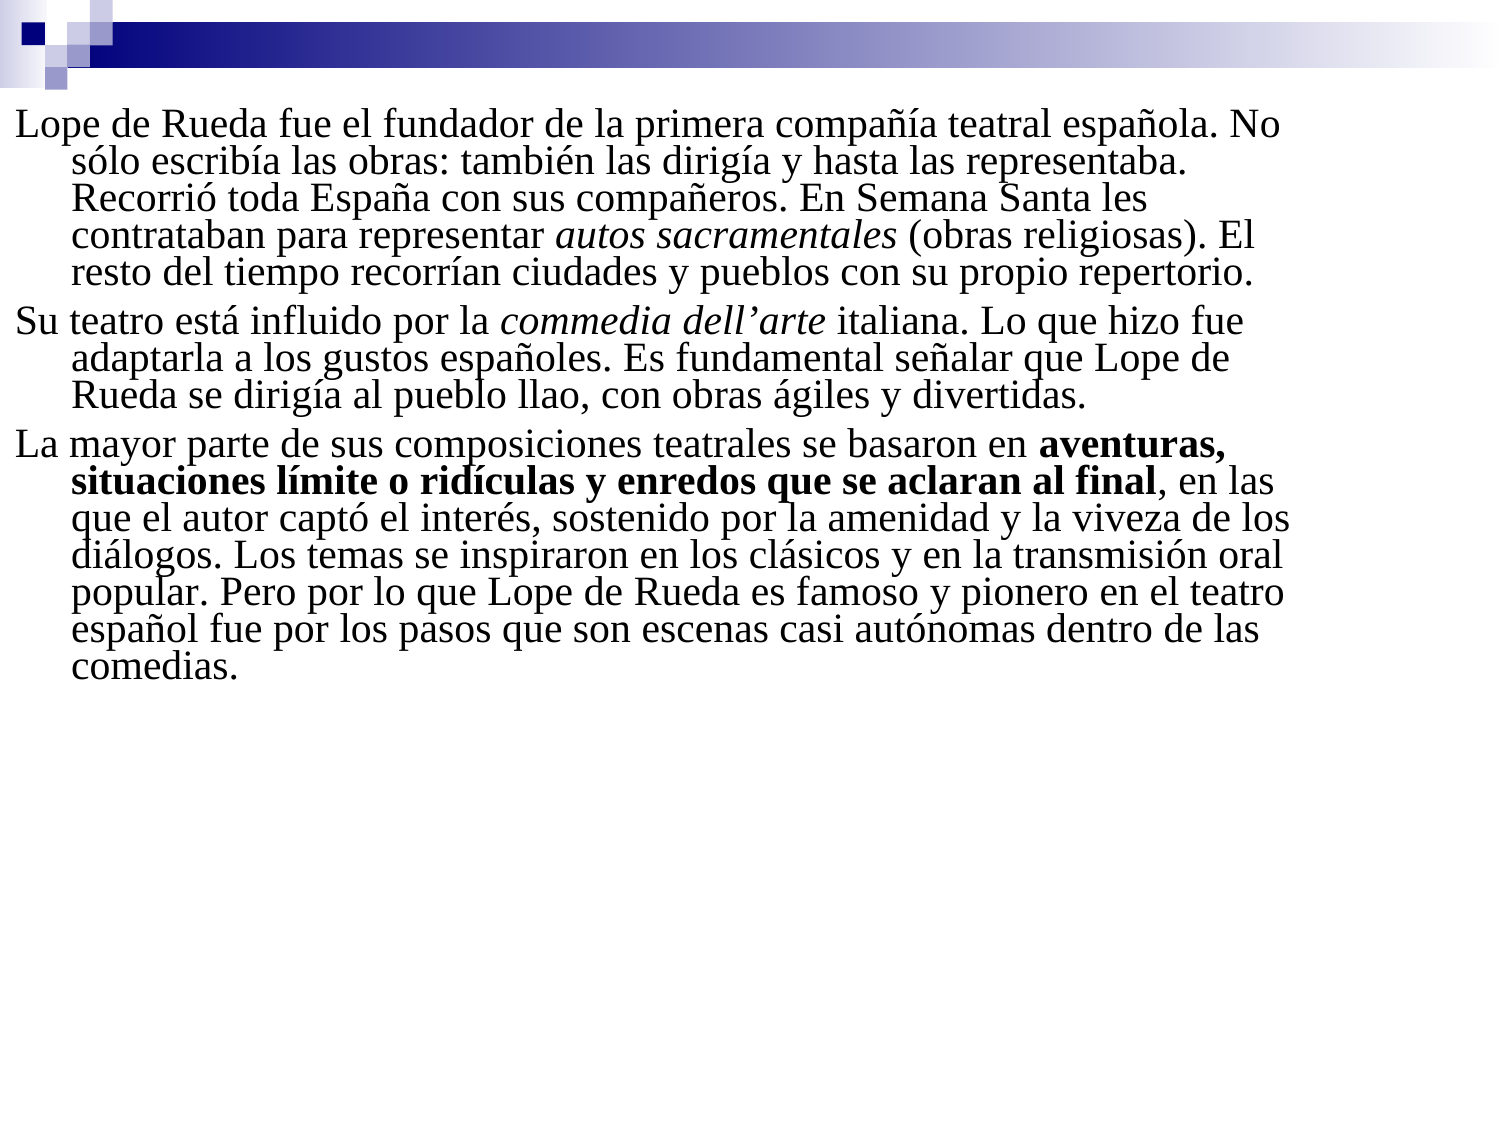

# Lope de Rueda fue el fundador de la primera compañía teatral española. No sólo escribía las obras: también las dirigía y hasta las representaba. Recorrió toda España con sus compañeros. En Semana Santa les contrataban para representar autos sacramentales (obras religiosas). El resto del tiempo recorrían ciudades y pueblos con su propio repertorio.
Su teatro está influido por la commedia dell’arte italiana. Lo que hizo fue adaptarla a los gustos españoles. Es fundamental señalar que Lope de Rueda se dirigía al pueblo llao, con obras ágiles y divertidas.
La mayor parte de sus composiciones teatrales se basaron en aventuras, situaciones límite o ridículas y enredos que se aclaran al final, en las que el autor captó el interés, sostenido por la amenidad y la viveza de los diálogos. Los temas se inspiraron en los clásicos y en la transmisión oral popular. Pero por lo que Lope de Rueda es famoso y pionero en el teatro español fue por los pasos que son escenas casi autónomas dentro de las comedias.